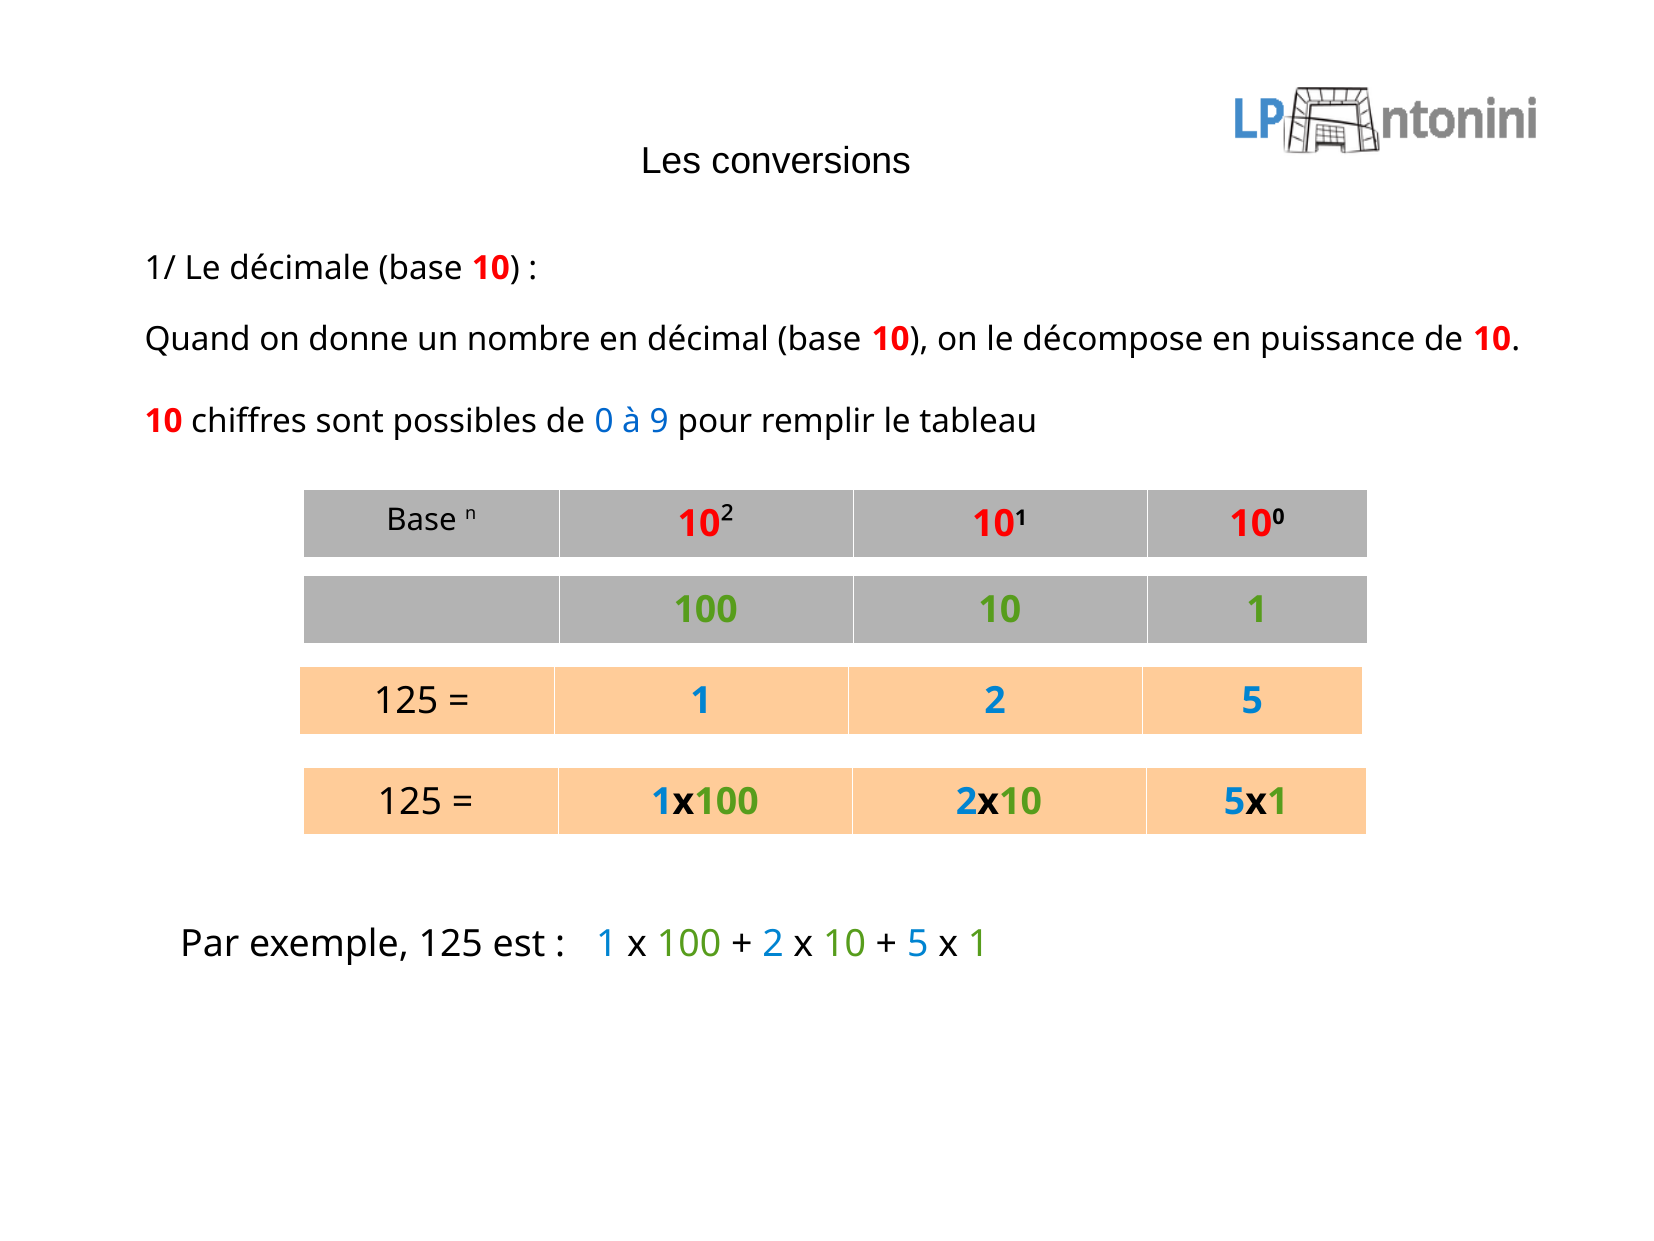

Les conversions
1/ Le décimale (base 10) :
Quand on donne un nombre en décimal (base 10), on le décompose en puissance de 10.
10 chiffres sont possibles de 0 à 9 pour remplir le tableau
| Base n | 10² | 101 | 100 |
| --- | --- | --- | --- |
| | 100 | 10 | 1 |
| --- | --- | --- | --- |
| 125 = | 1 | 2 | 5 |
| --- | --- | --- | --- |
| 125 = | 1x100 | 2x10 | 5x1 |
| --- | --- | --- | --- |
Par exemple, 125 est :
1 x 100 + 2 x 10 + 5 x 1